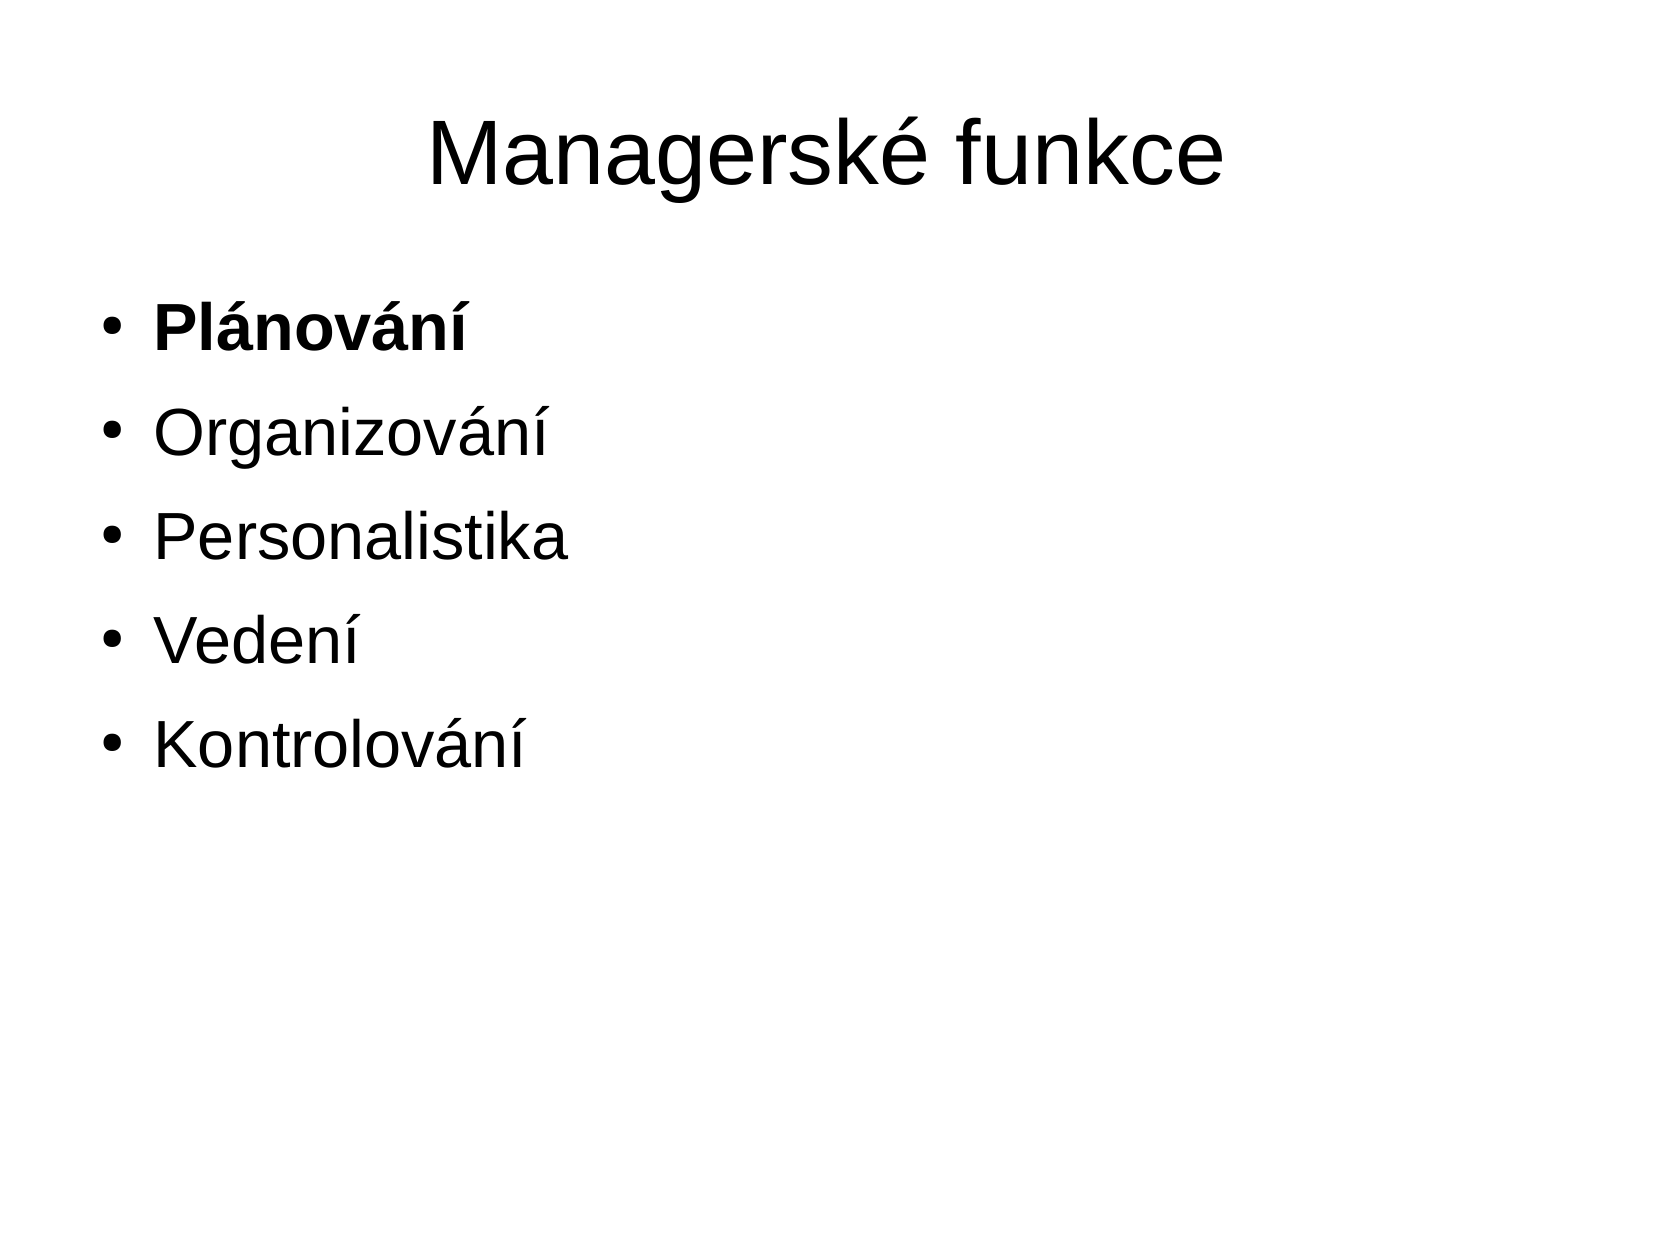

# Managerské funkce
Plánování
Organizování
Personalistika
Vedení
Kontrolování